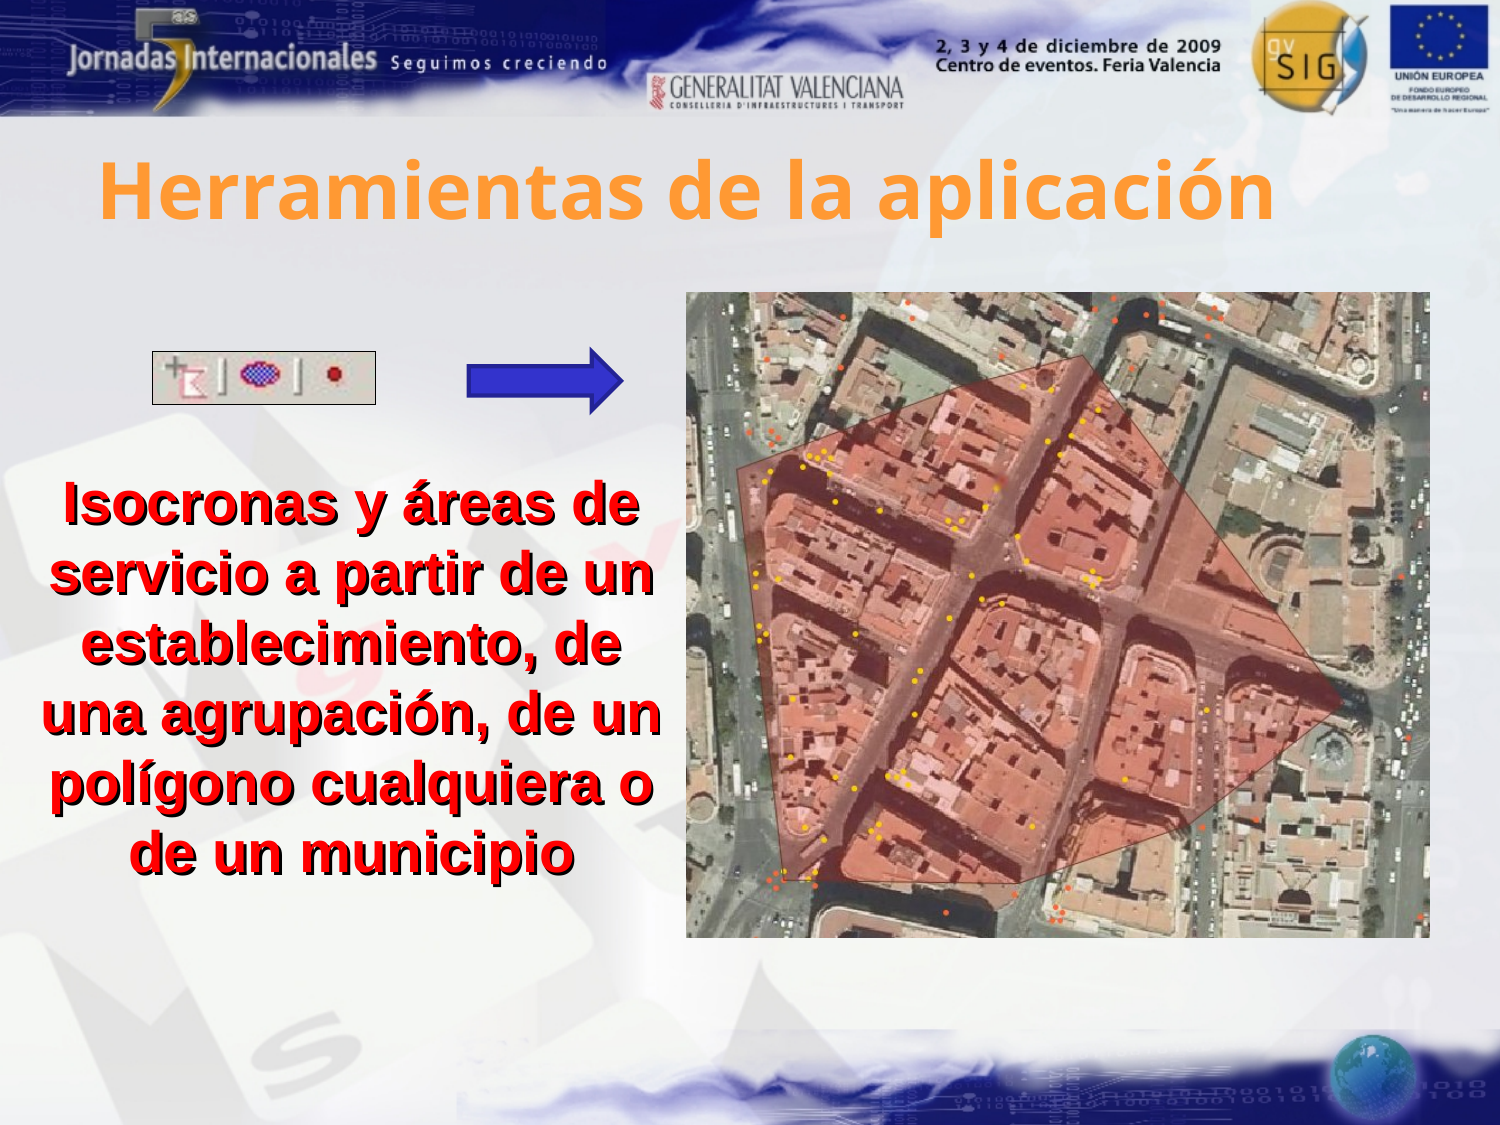

Herramientas de la aplicación
Isocronas y áreas de servicio a partir de un establecimiento, de una agrupación, de un polígono cualquiera o de un municipio